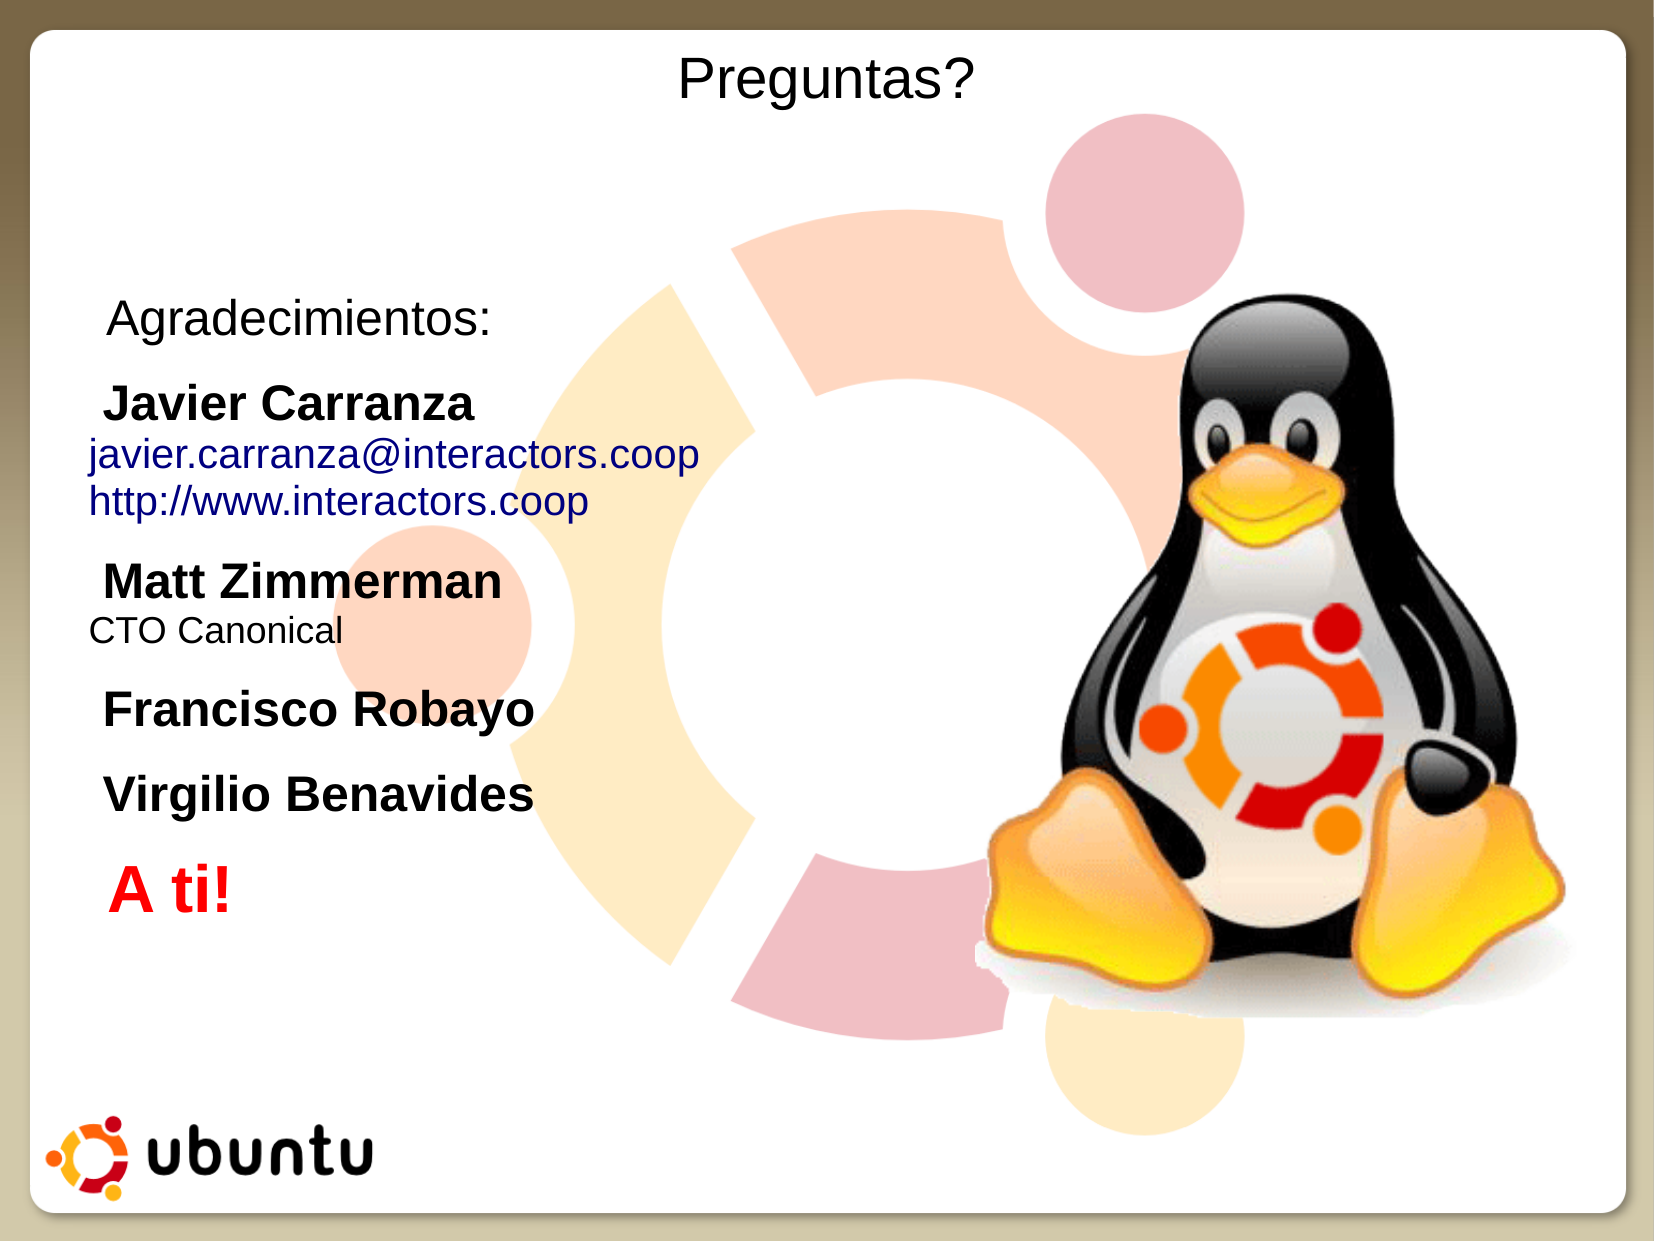

# Preguntas?
Agradecimientos:
 Javier Carranza
javier.carranza@interactors.coop
http://www.interactors.coop
 Matt Zimmerman
CTO Canonical
 Francisco Robayo
 Virgilio Benavides
 A ti!